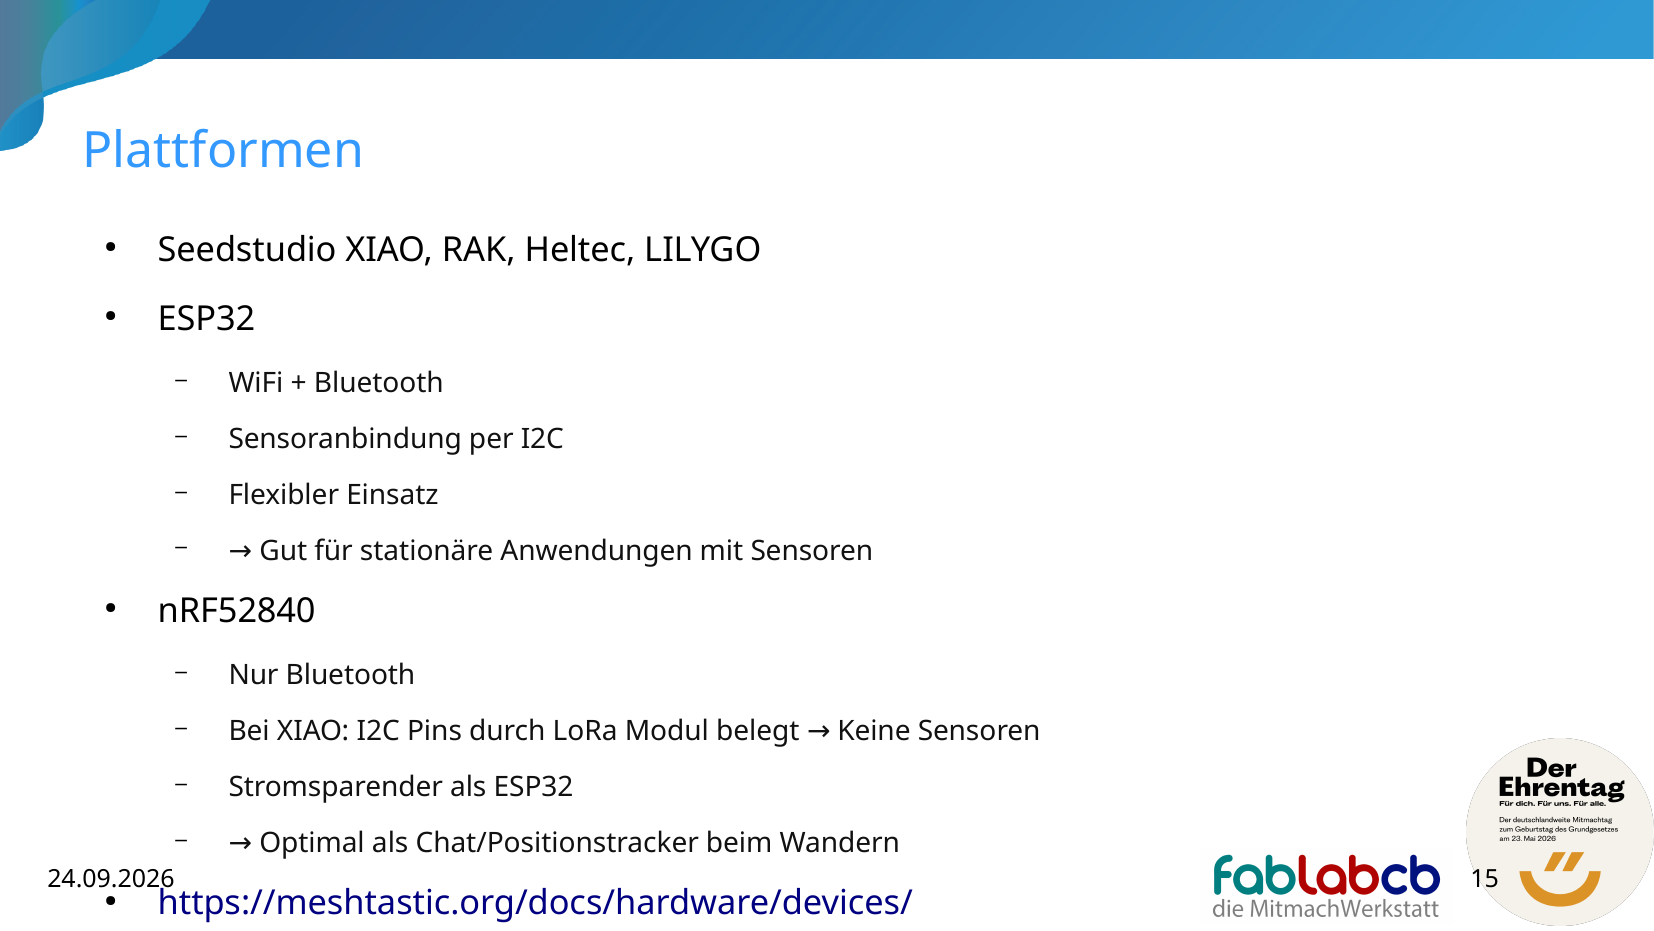

# Plattformen
Seedstudio XIAO, RAK, Heltec, LILYGO
ESP32
WiFi + Bluetooth
Sensoranbindung per I2C
Flexibler Einsatz
→ Gut für stationäre Anwendungen mit Sensoren
nRF52840
Nur Bluetooth
Bei XIAO: I2C Pins durch LoRa Modul belegt → Keine Sensoren
Stromsparender als ESP32
→ Optimal als Chat/Positionstracker beim Wandern
https://meshtastic.org/docs/hardware/devices/
15